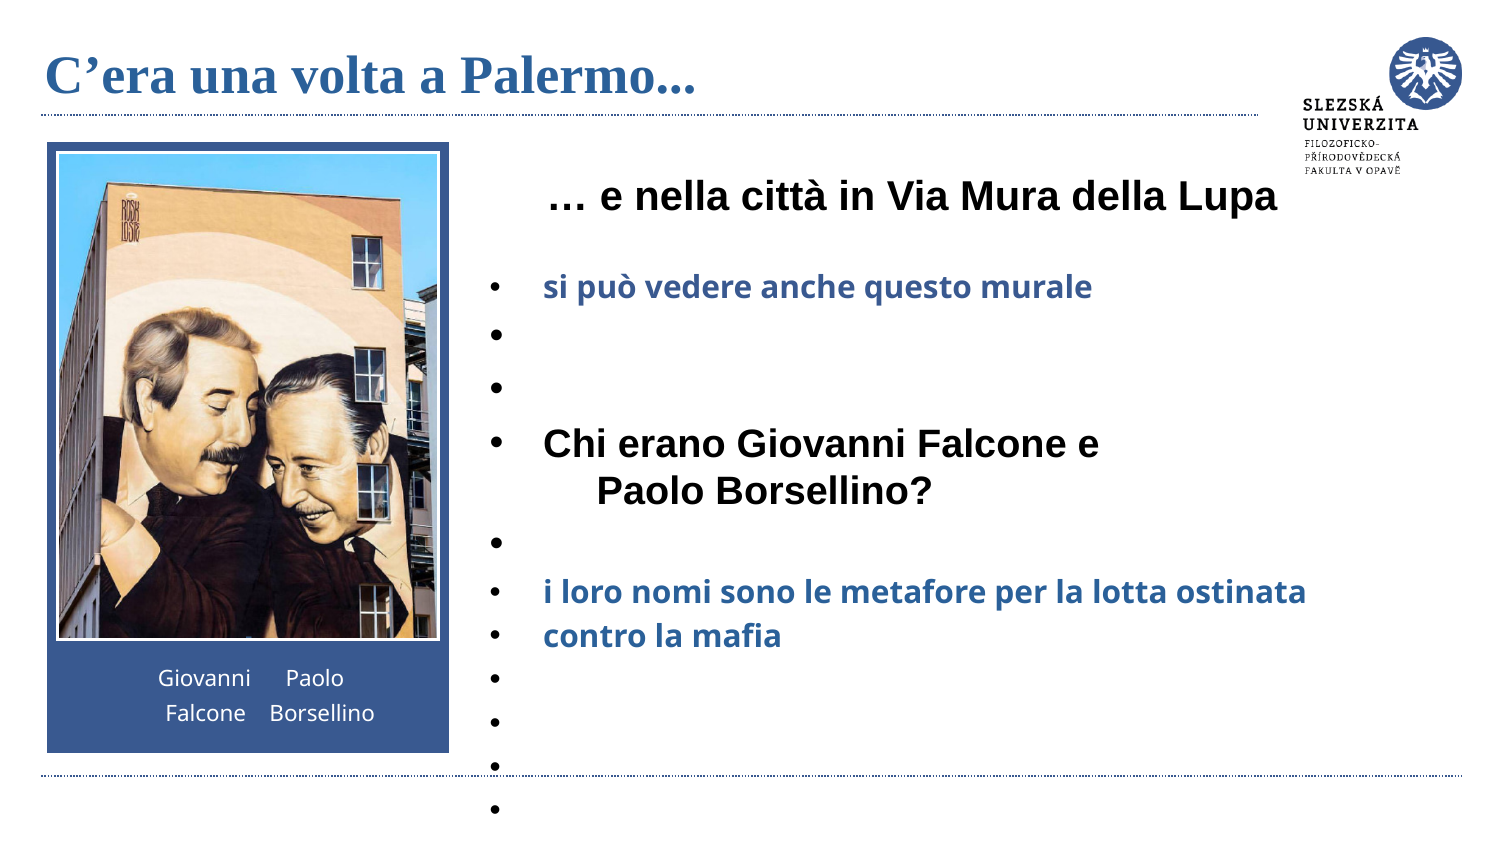

Cʼera una volta a Palermo...
… e nella città in Via Mura della Lupa
# si può vedere anche questo murale
Chi erano Giovanni Falcone e
Paolo Borsellino?
i loro nomi sono le metafore per la lotta ostinata
contro la mafia
 Giovanni Paolo
 Falcone Borsellino